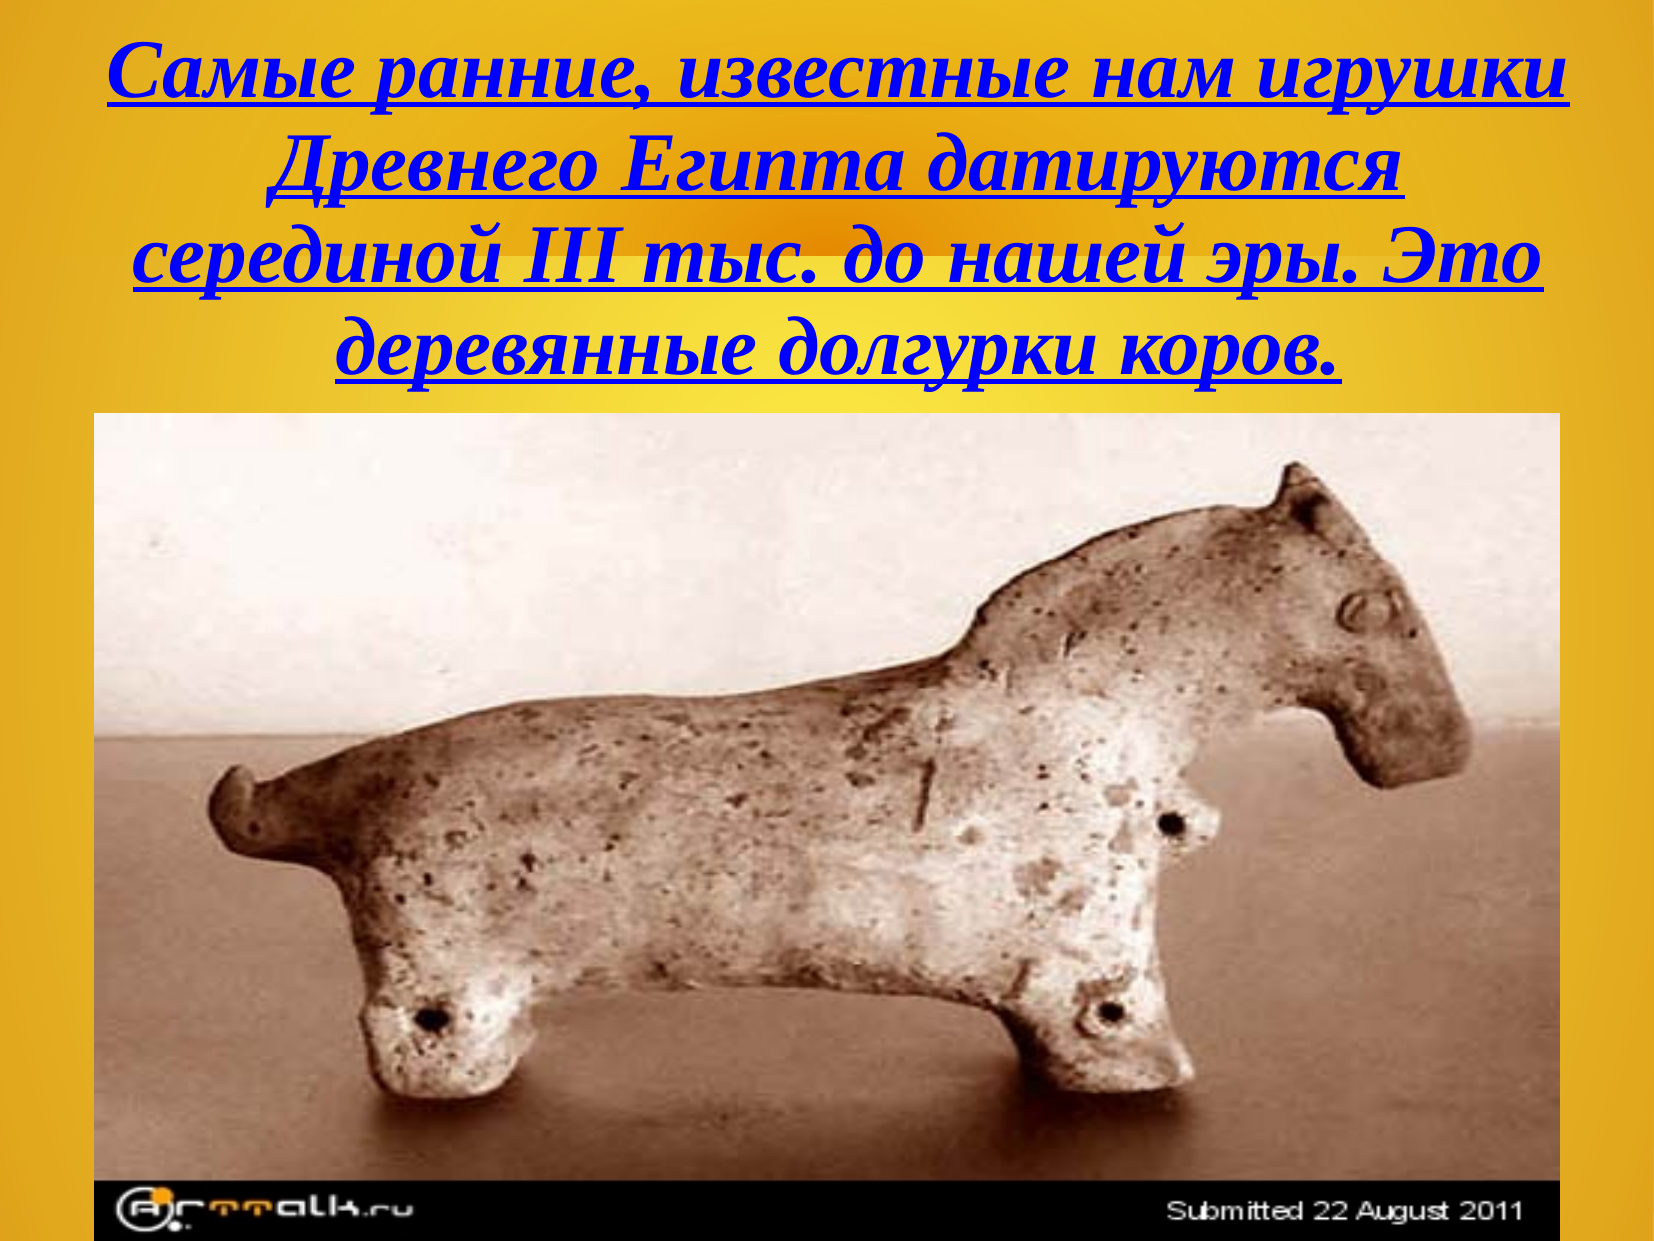

# Самые ранние, известные нам игрушки Древнего Египта датируются серединой III тыс. до нашей эры. Это деревянные долгурки коров.